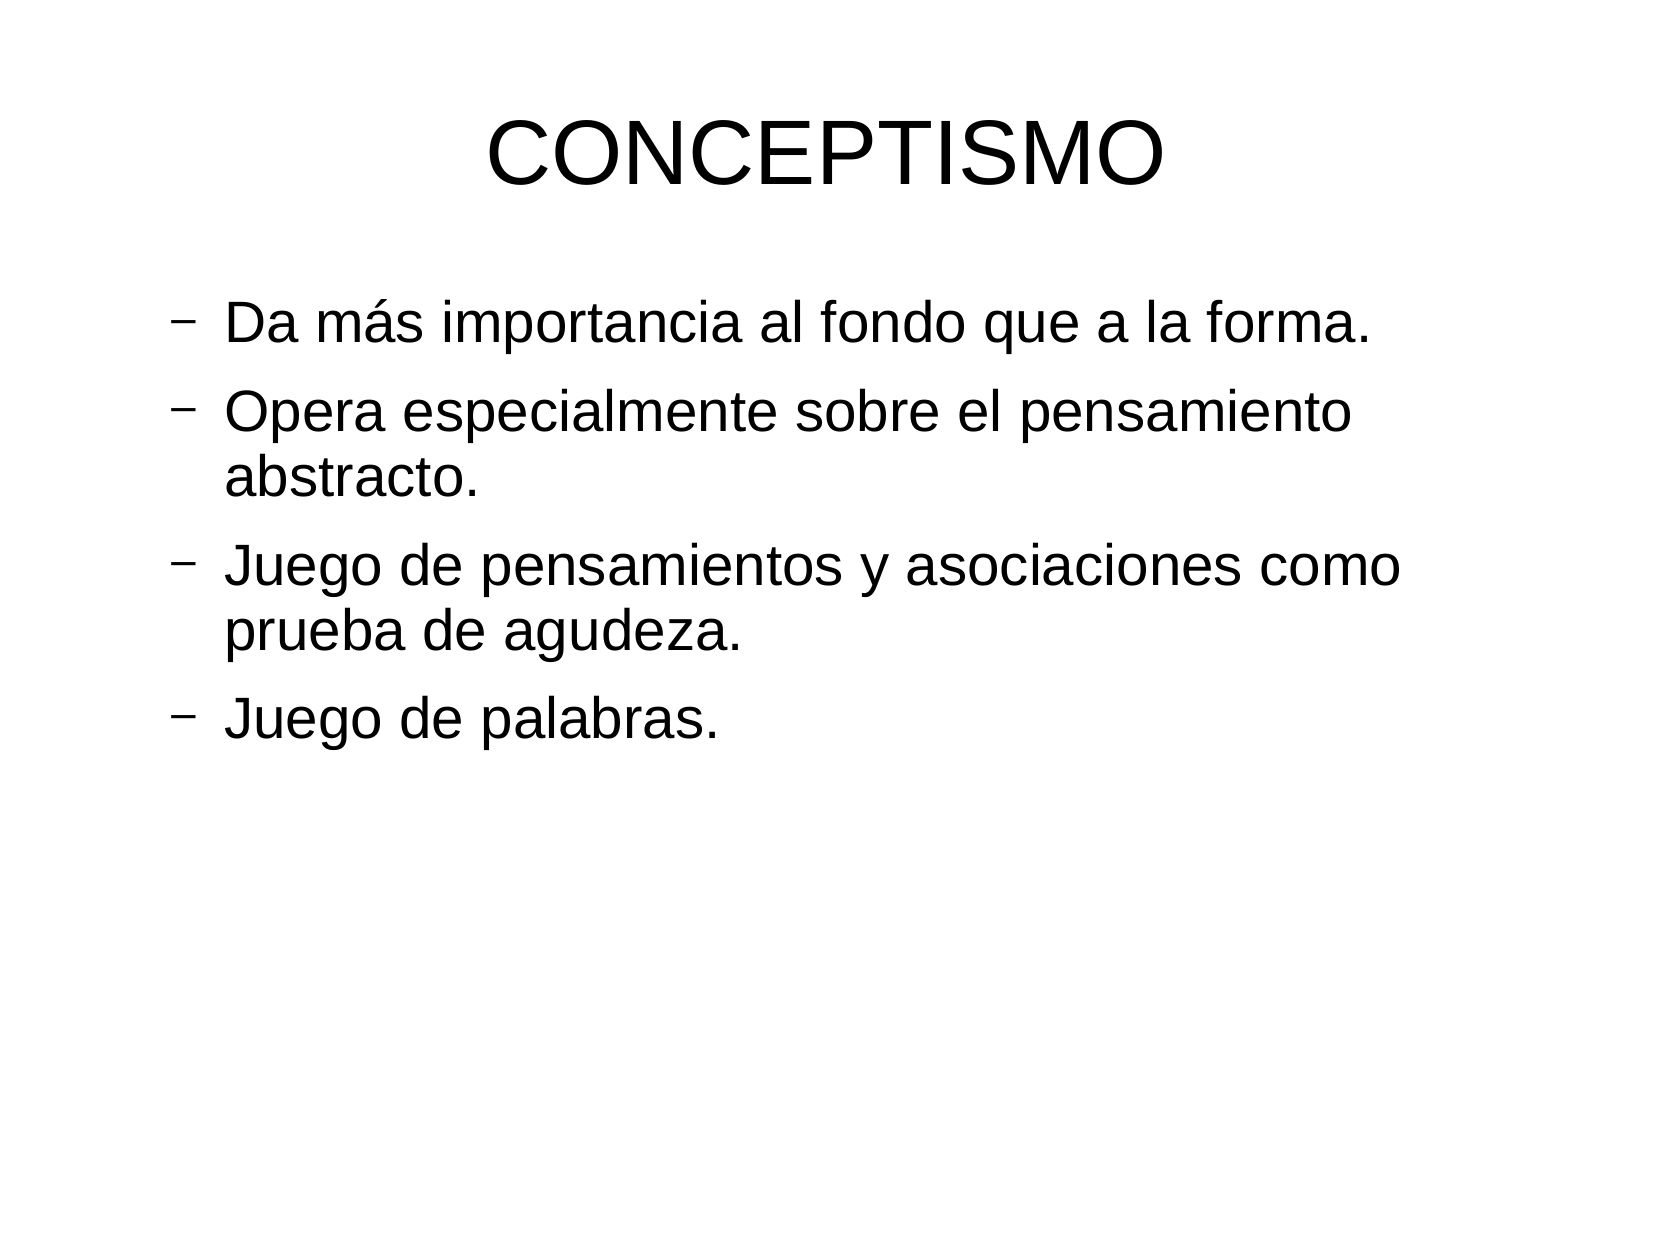

# CONCEPTISMO
Da más importancia al fondo que a la forma.
Opera especialmente sobre el pensamiento abstracto.
Juego de pensamientos y asociaciones como prueba de agudeza.
Juego de palabras.